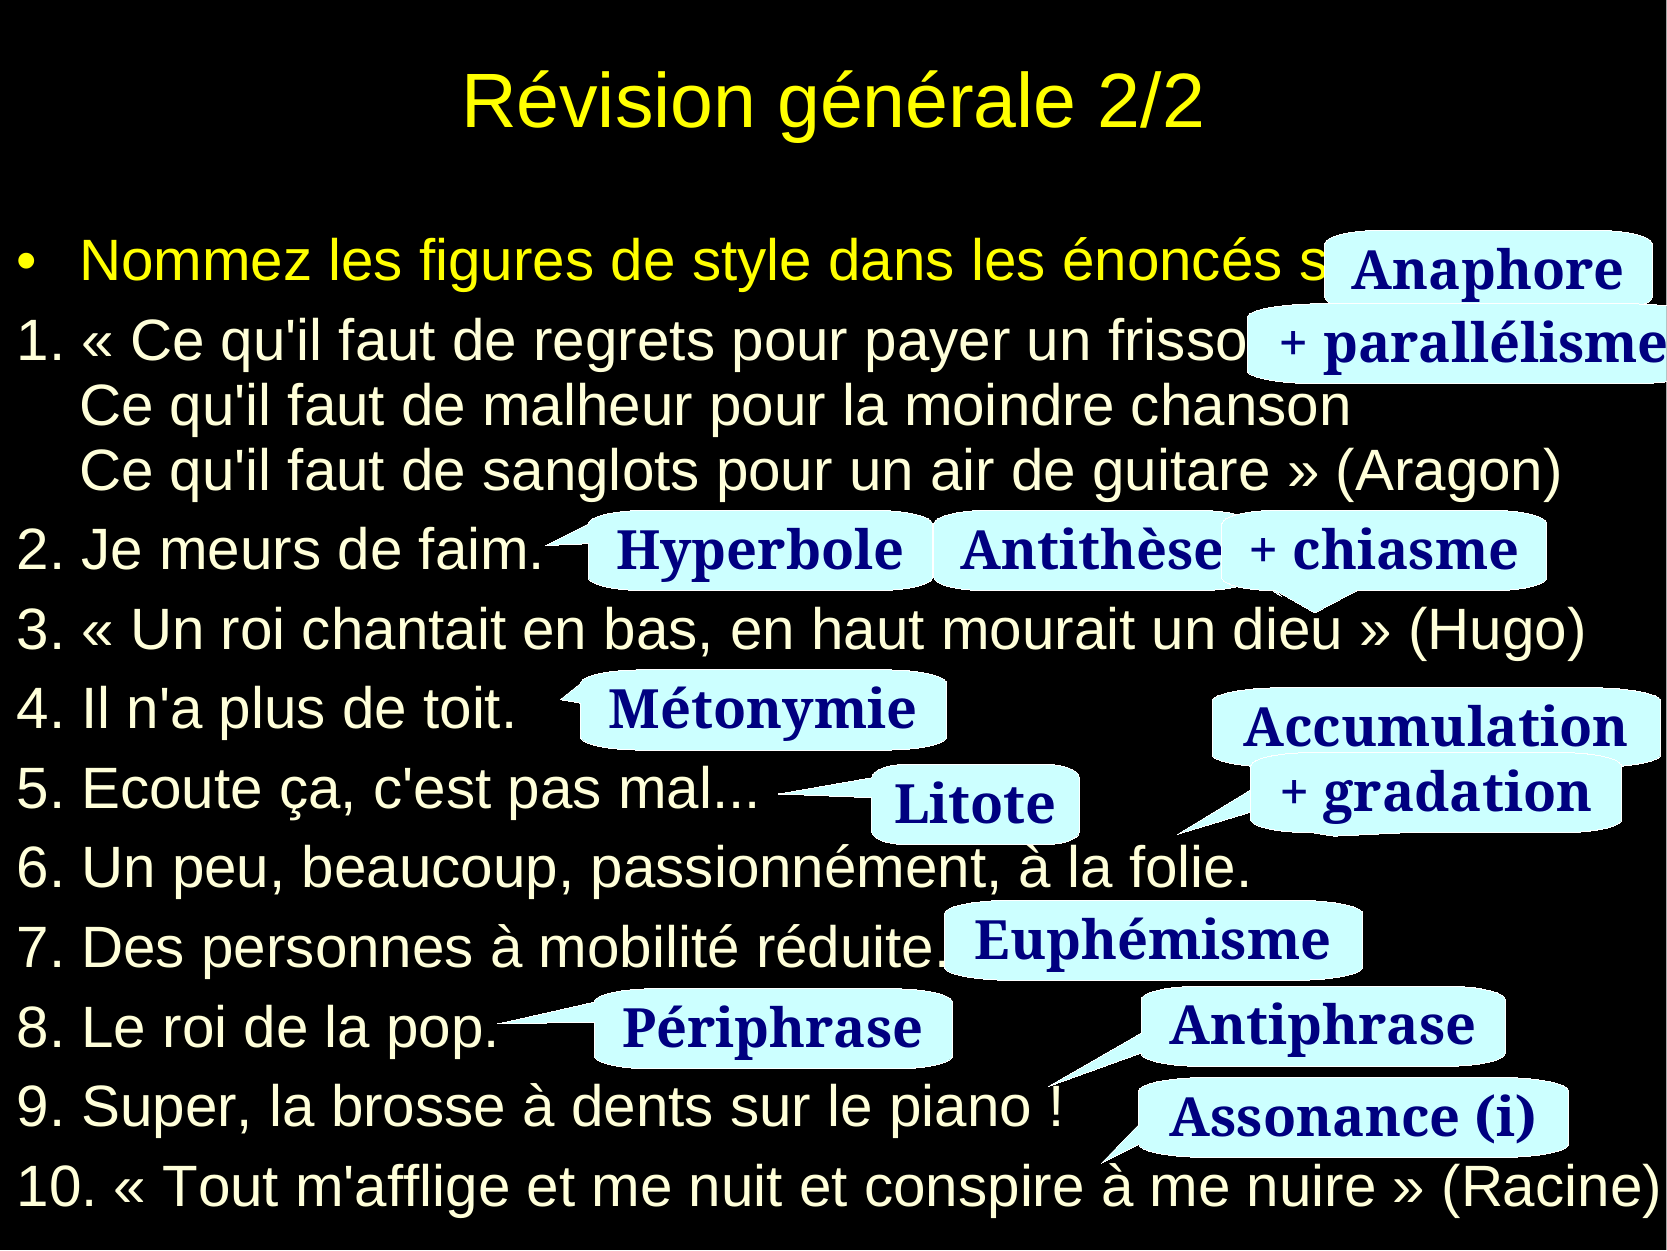

# Révision générale 2/2
Nommez les figures de style dans les énoncés suivants :
1. « Ce qu'il faut de regrets pour payer un frisson
Ce qu'il faut de malheur pour la moindre chanson
Ce qu'il faut de sanglots pour un air de guitare » (Aragon)
2. Je meurs de faim.
3. « Un roi chantait en bas, en haut mourait un dieu » (Hugo)
4. Il n'a plus de toit.
5. Ecoute ça, c'est pas mal...
6. Un peu, beaucoup, passionnément, à la folie.
7. Des personnes à mobilité réduite.
8. Le roi de la pop.
9. Super, la brosse à dents sur le piano !
10. « Tout m'afflige et me nuit et conspire à me nuire » (Racine)
Anaphore
+ parallélisme
Hyperbole
Antithèse
+ chiasme
Métonymie
Accumulation
+ gradation
Litote
Euphémisme
Antiphrase
Périphrase
Assonance (i)